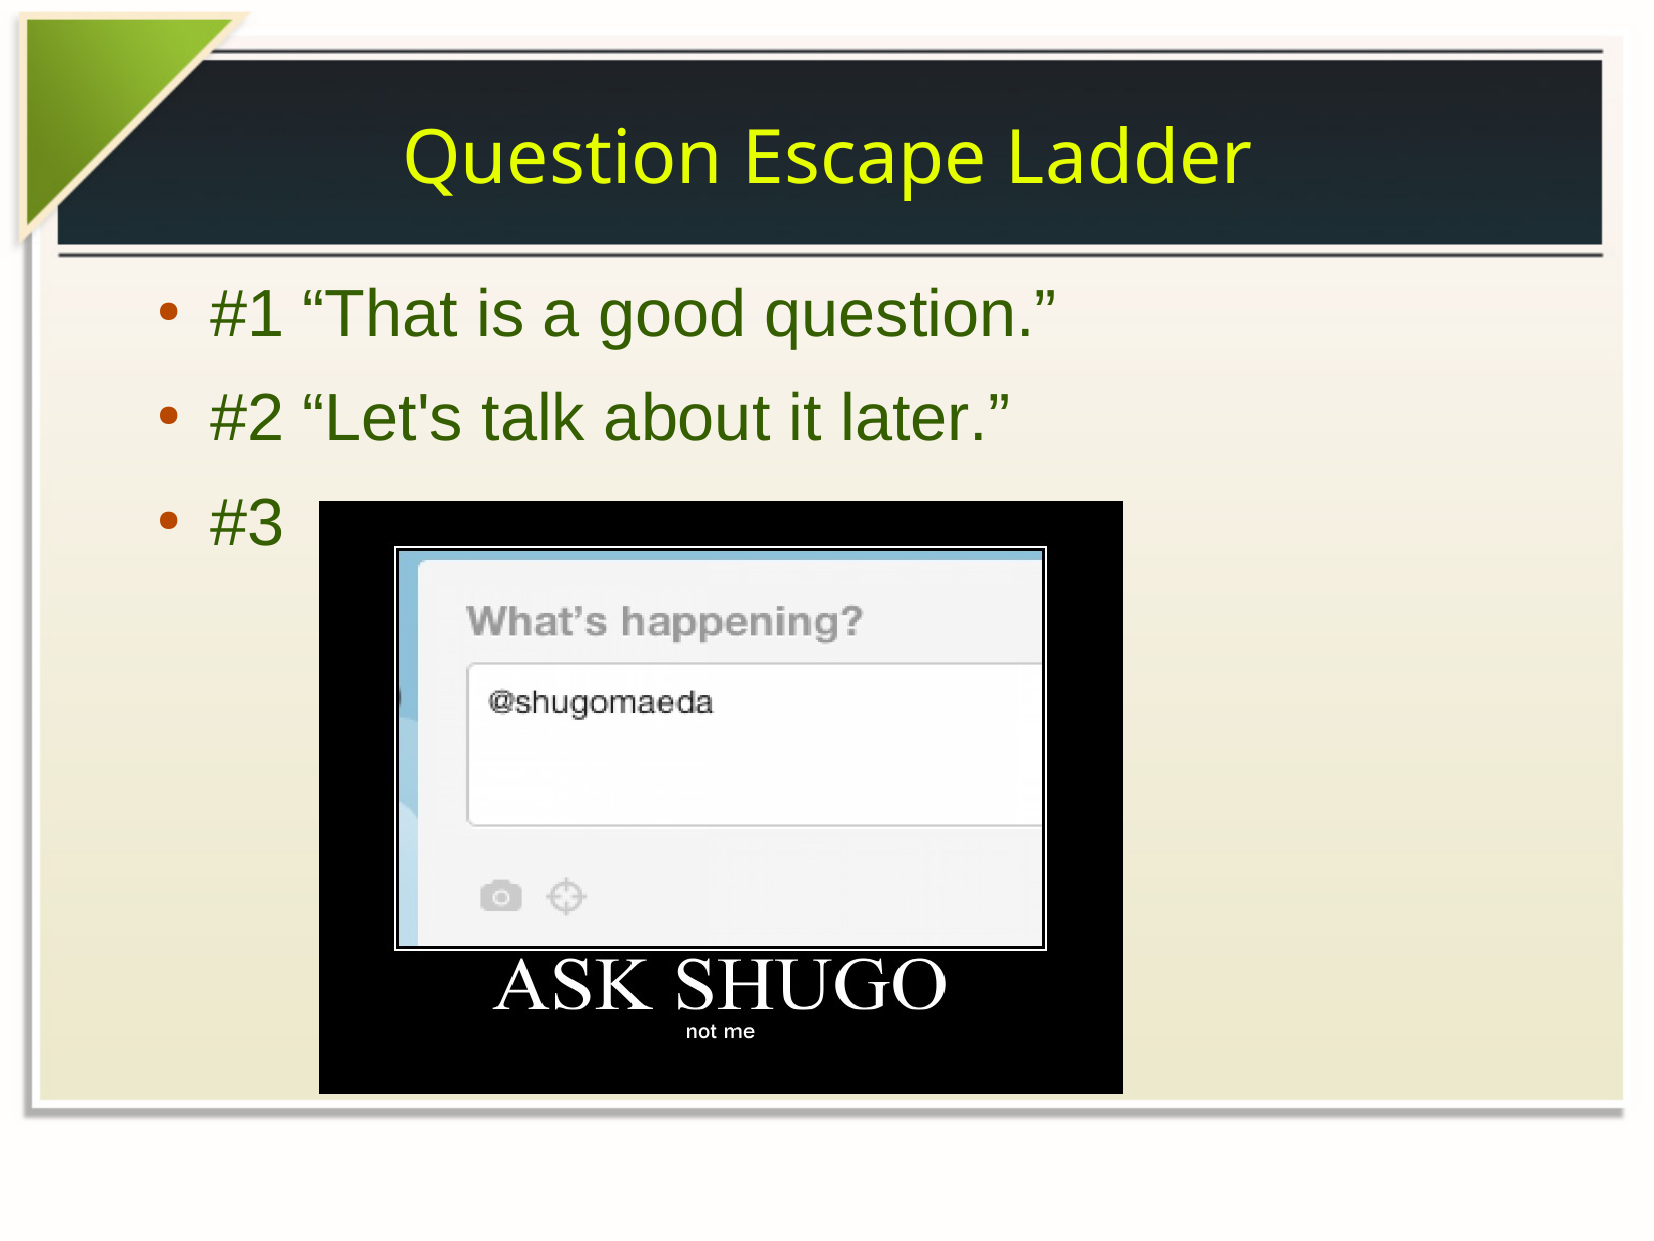

# Question Escape Ladder
#1 “That is a good question.”
#2 “Let's talk about it later.”
#3